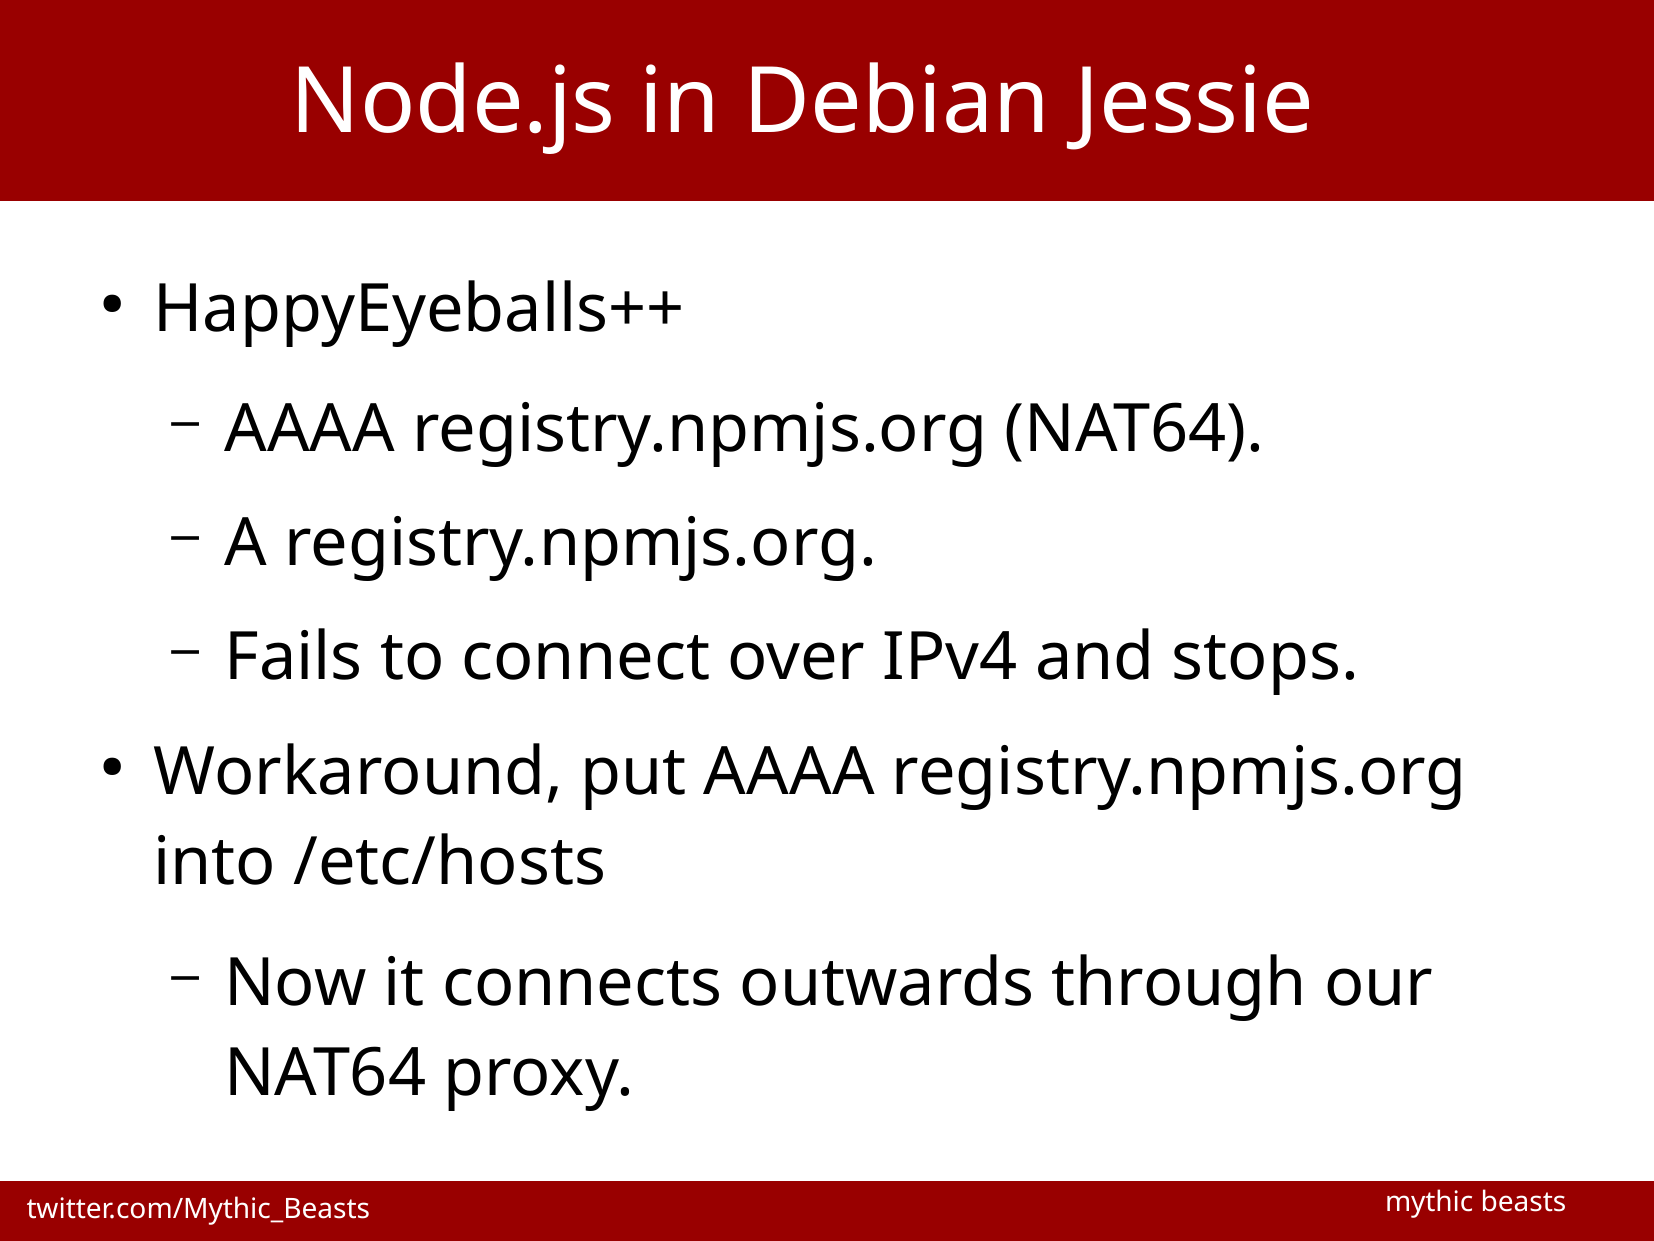

# Node.js in Debian Jessie
HappyEyeballs++
AAAA registry.npmjs.org (NAT64).
A registry.npmjs.org.
Fails to connect over IPv4 and stops.
Workaround, put AAAA registry.npmjs.org into /etc/hosts
Now it connects outwards through our NAT64 proxy.